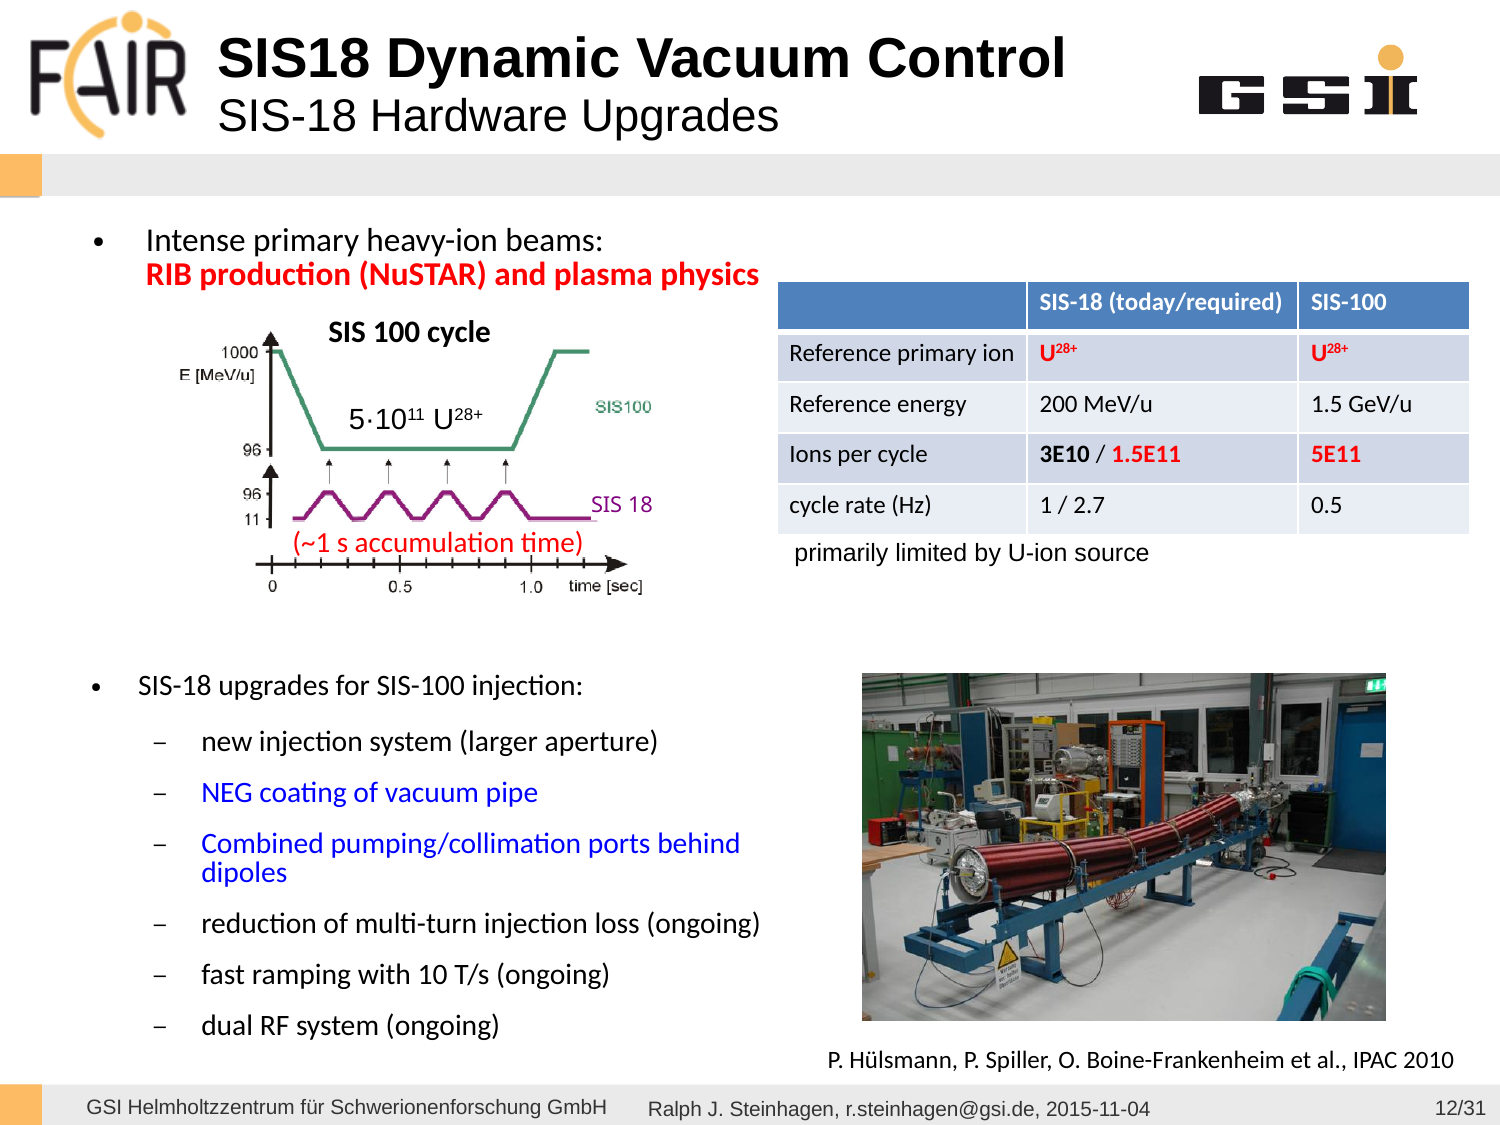

# SIS18 Dynamic Vacuum Control SIS-18 Hardware Upgrades
Intense primary heavy-ion beams:		RIB production (NuSTAR) and plasma physics
SIS-18 (today/required)
SIS-100
28+
28+
Reference primary ion
U
U
Reference energy
200 MeV/u
1.5 GeV/u
Ions per cycle
3E10 / 1.5E11
5E11
cycle rate (Hz)
1 / 2.7
0.5
primarily limited by U-ion source
SIS 100 cycle
5·1011 U28+
SIS 18
(~1 s accumulation time)
SIS-18 upgrades for SIS-100 injection:
new injection system (larger aperture)
NEG coating of vacuum pipe
Combined pumping/collimation ports behind dipoles
reduction of multi-turn injection loss (ongoing)
fast ramping with 10 T/s (ongoing)
dual RF system (ongoing)
P. Hülsmann, P. Spiller, O. Boine-Frankenheim et al., IPAC 2010